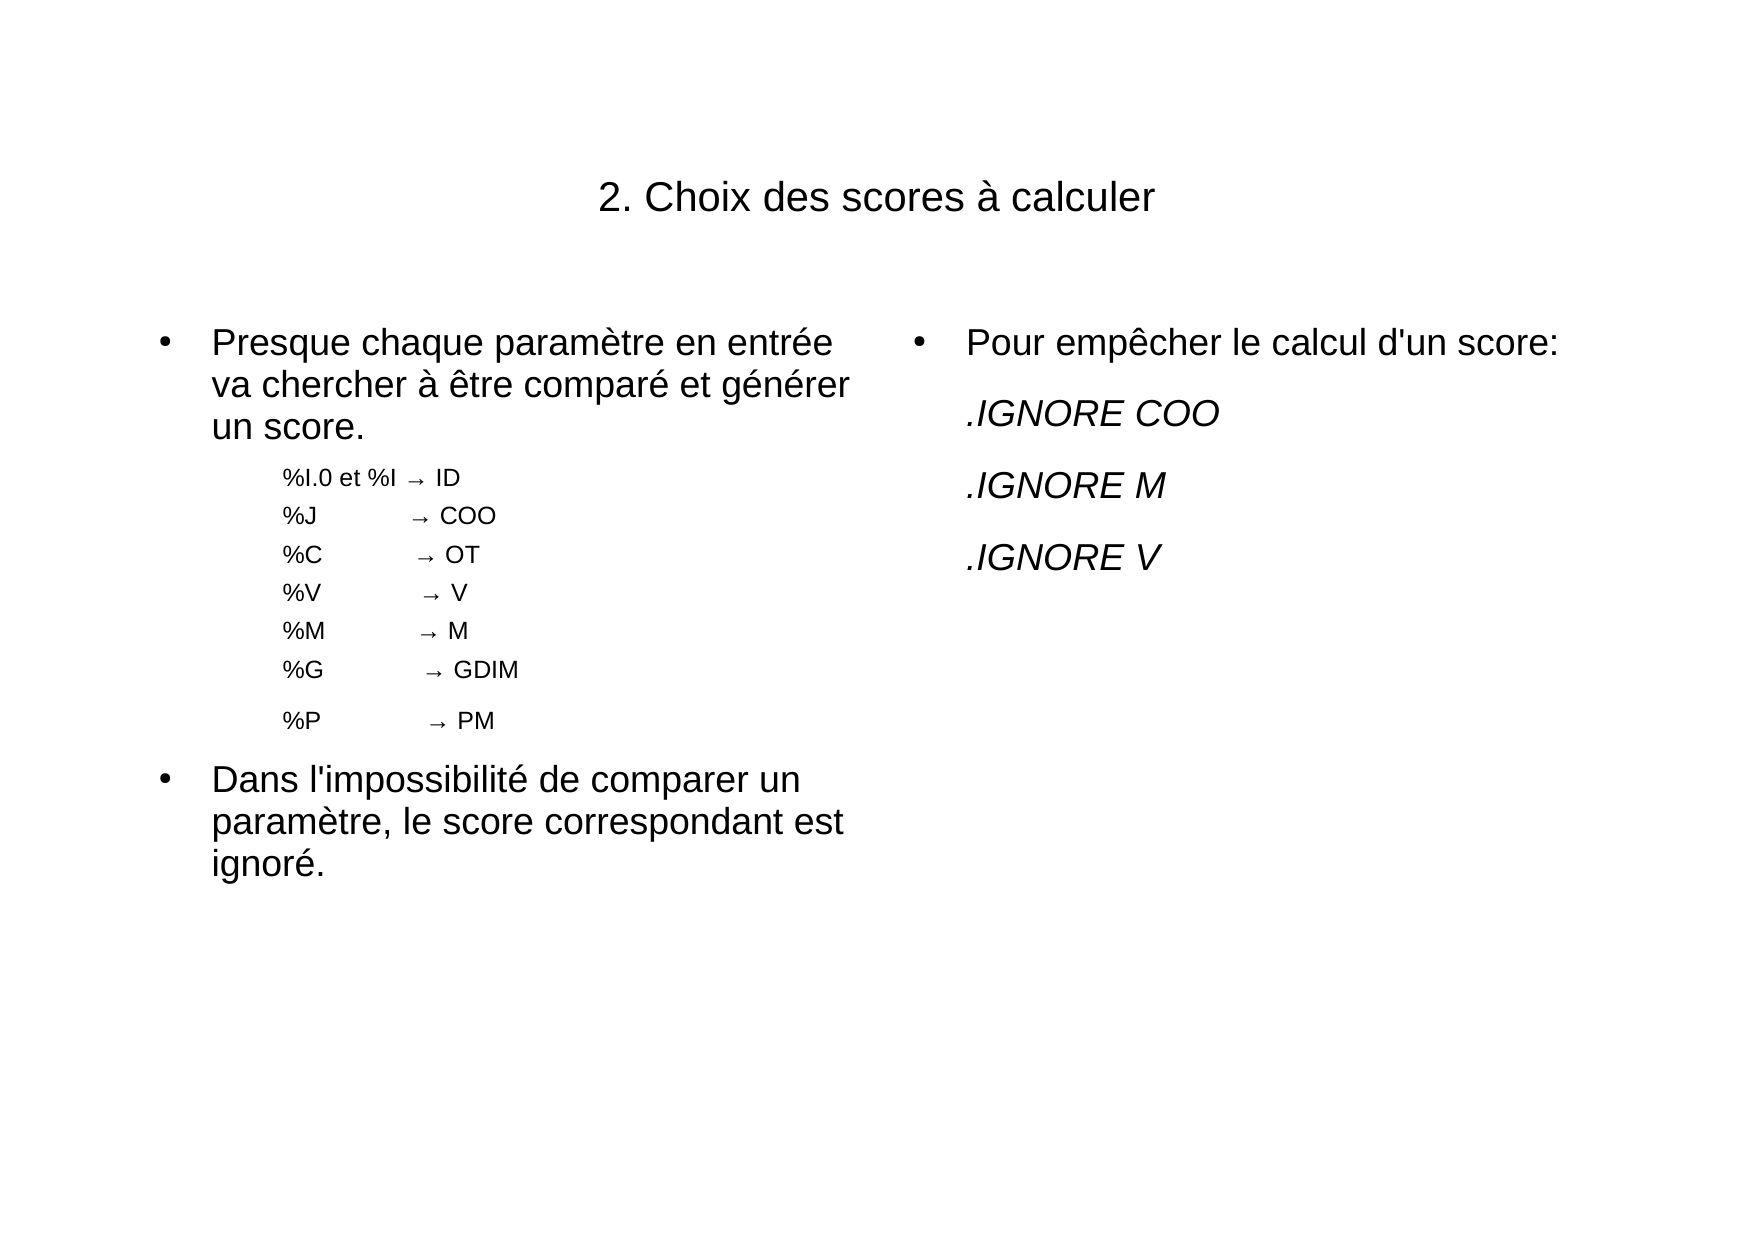

# 2. Choix des scores à calculer
Presque chaque paramètre en entrée va chercher à être comparé et générer un score.
%I.0 et %I → ID
%J → COO
%C → OT
%V → V
%M → M
%G → GDIM
%P → PM
Dans l'impossibilité de comparer un paramètre, le score correspondant est ignoré.
Pour empêcher le calcul d'un score:
.IGNORE COO
.IGNORE M
.IGNORE V